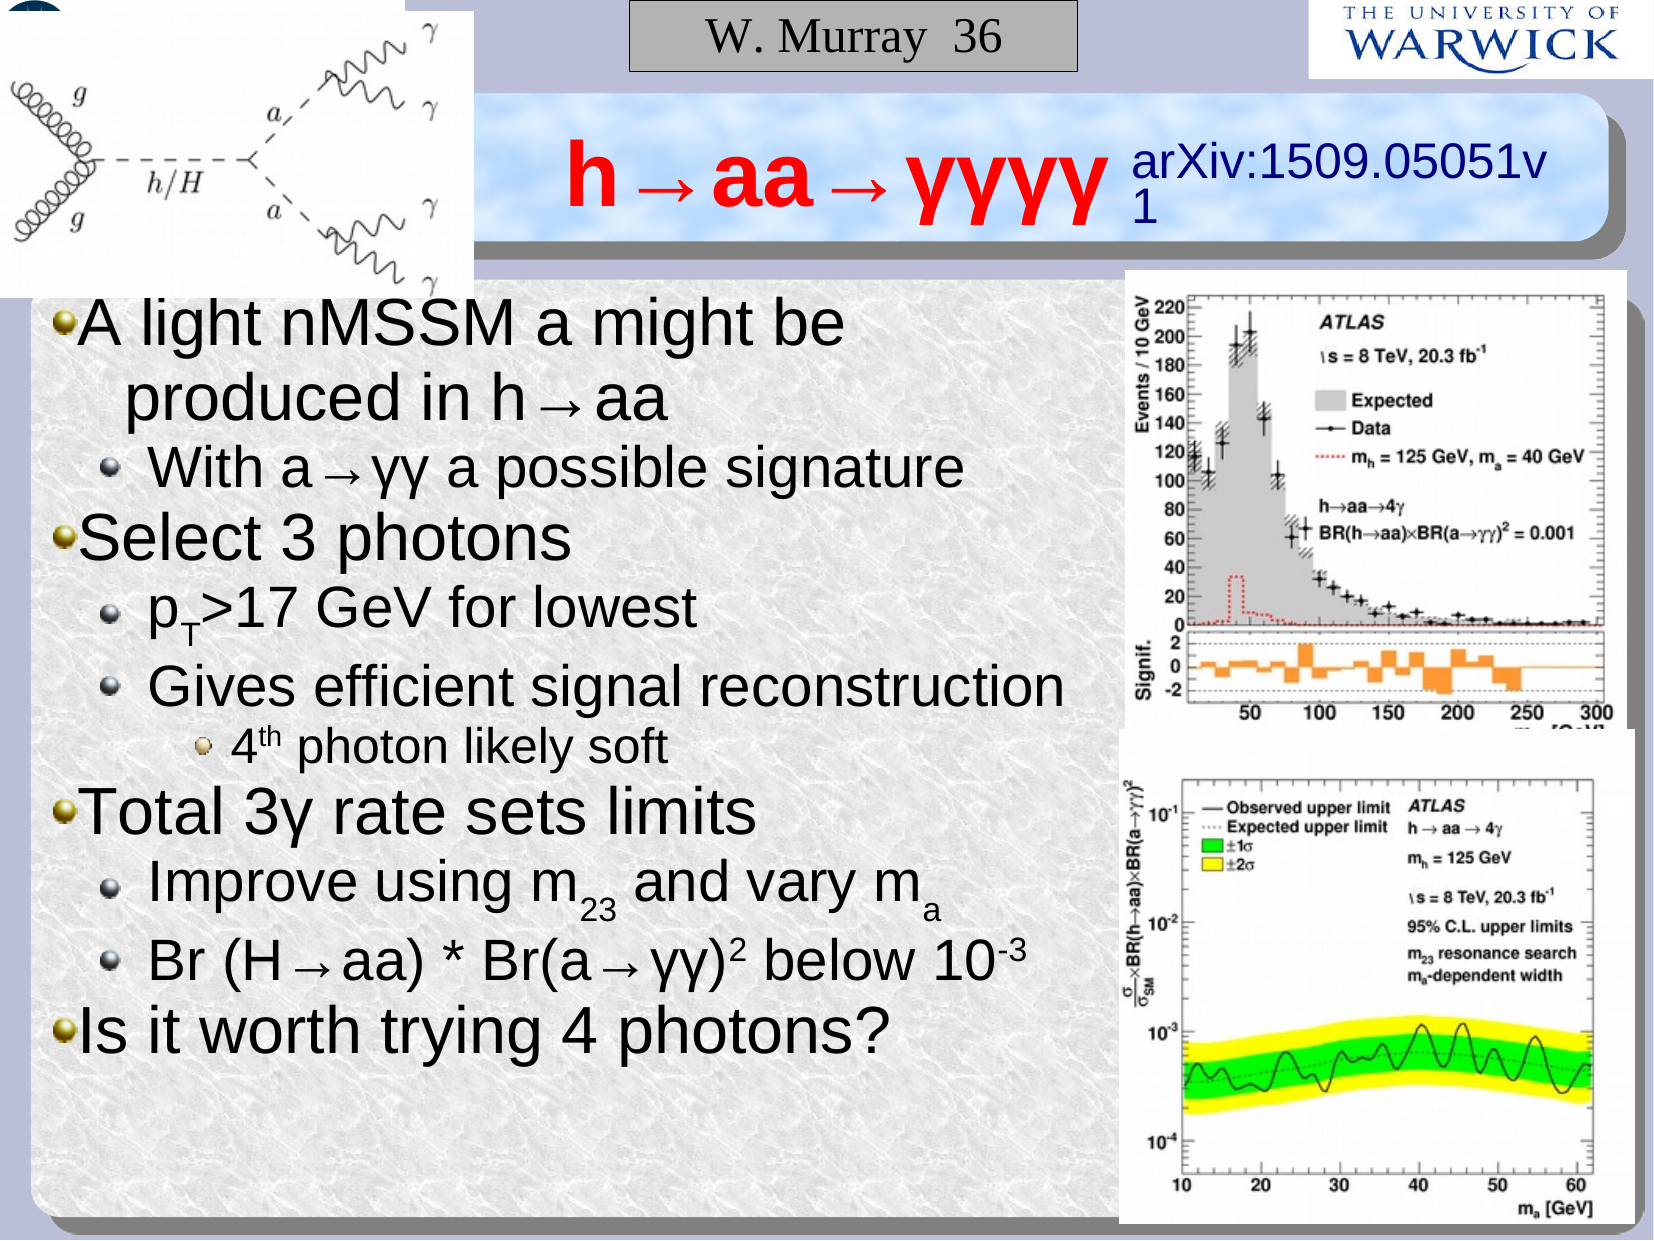

# h→aa→γγγγ
arXiv:1509.05051v1
A light nMSSM a might be produced in h→aa
With a→γγ a possible signature
Select 3 photons
pT>17 GeV for lowest
Gives efficient signal reconstruction
4th photon likely soft
Total 3γ rate sets limits
Improve using m23 and vary ma
Br (H→aa) * Br(a→γγ)2 below 10-3
Is it worth trying 4 photons?